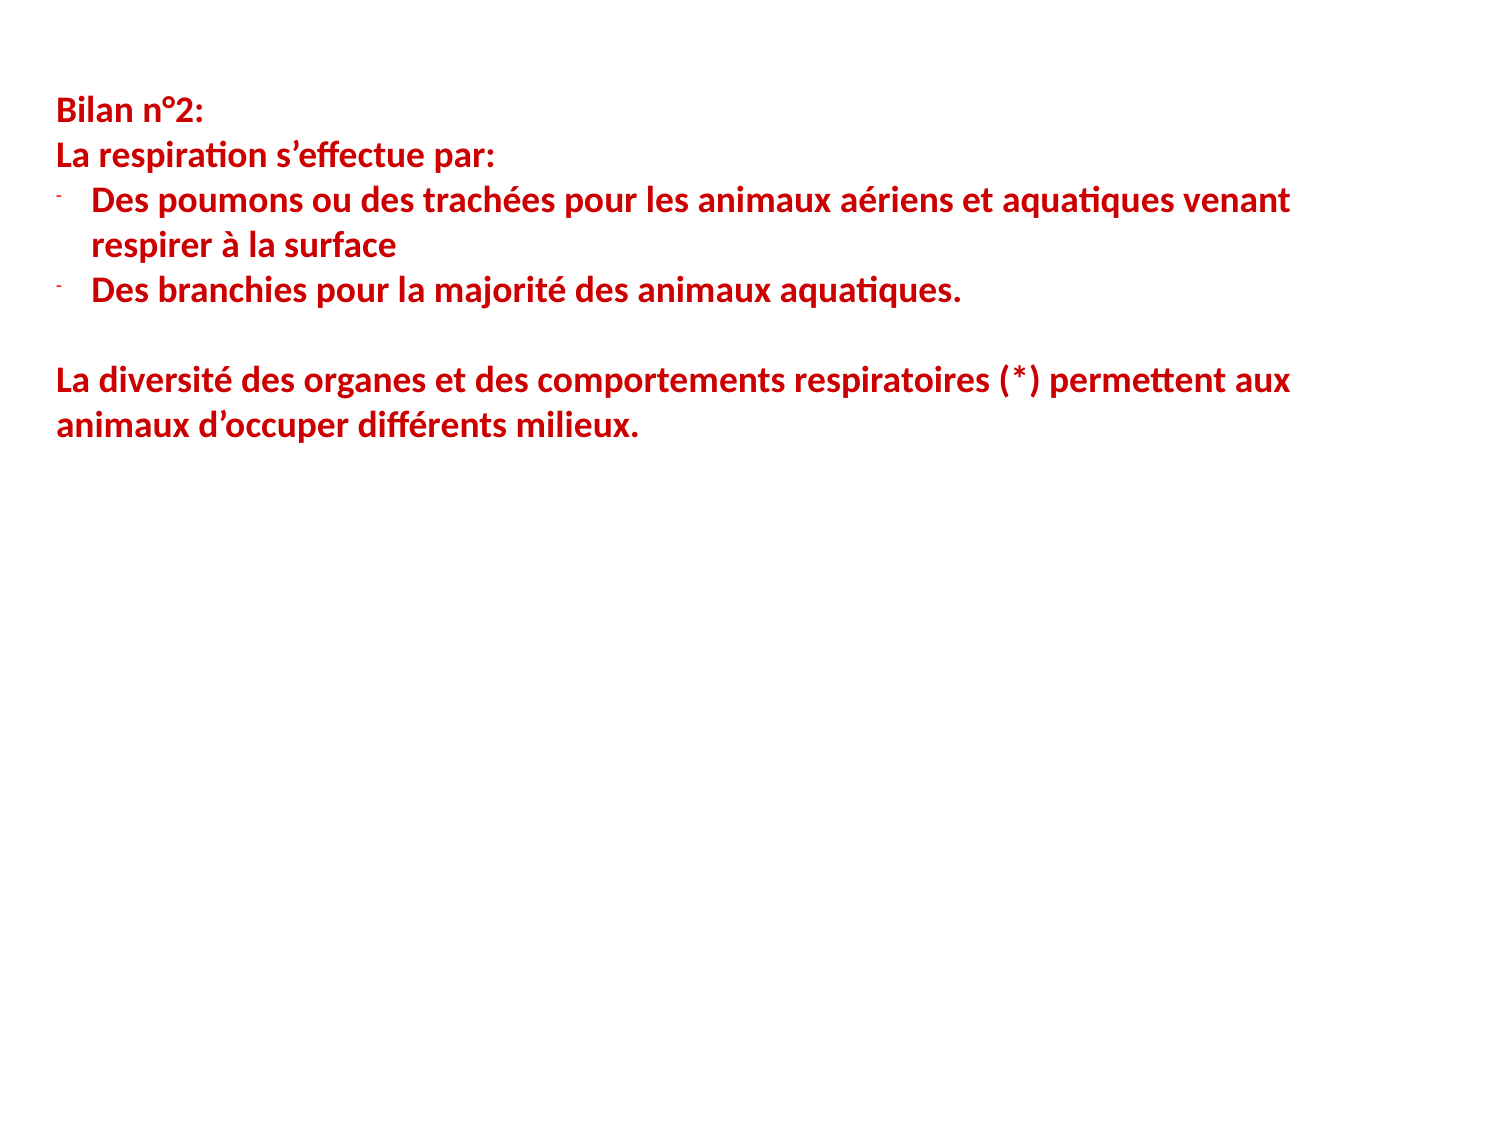

Bilan n°2:
La respiration s’effectue par:
Des poumons ou des trachées pour les animaux aériens et aquatiques venant respirer à la surface
Des branchies pour la majorité des animaux aquatiques.
La diversité des organes et des comportements respiratoires (*) permettent aux animaux d’occuper différents milieux.